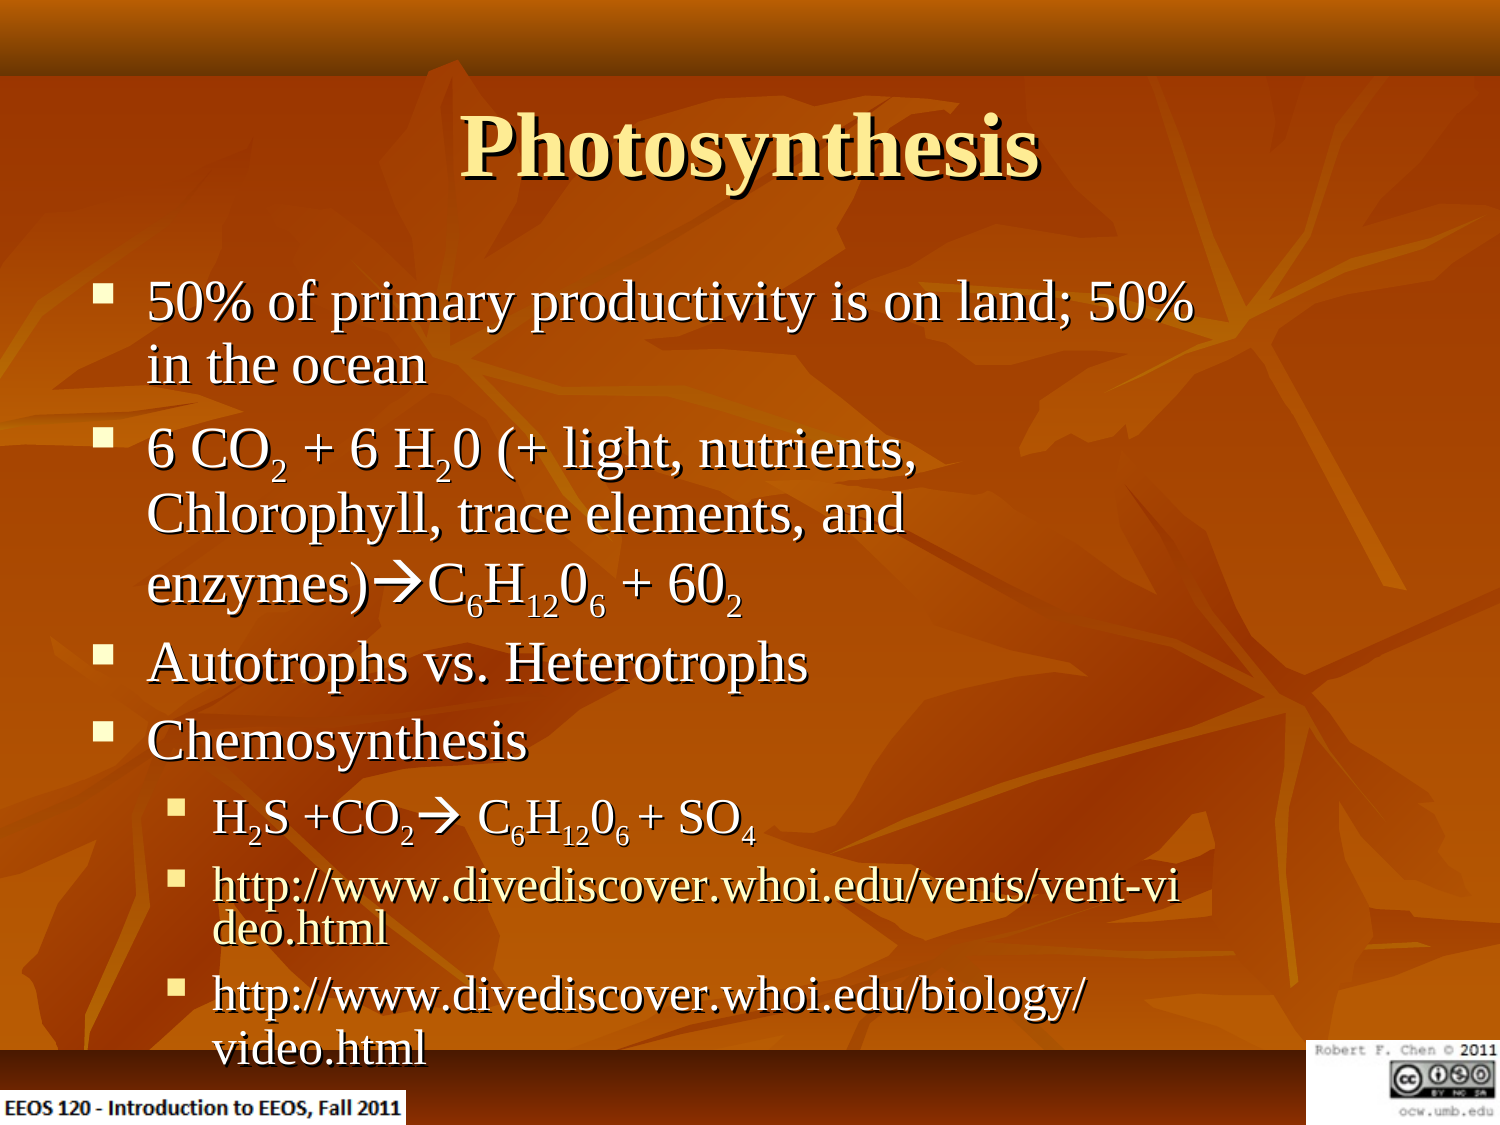

# Photosynthesis
50% of primary productivity is on land; 50% in the ocean
6 CO2 + 6 H20 (+ light, nutrients, Chlorophyll, trace elements, and enzymes)C6H1206 + 602
Autotrophs vs. Heterotrophs
Chemosynthesis
H2S +CO2 C6H1206 + SO4
http://www.divediscover.whoi.edu/vents/vent-video.html
http://www.divediscover.whoi.edu/biology/video.html